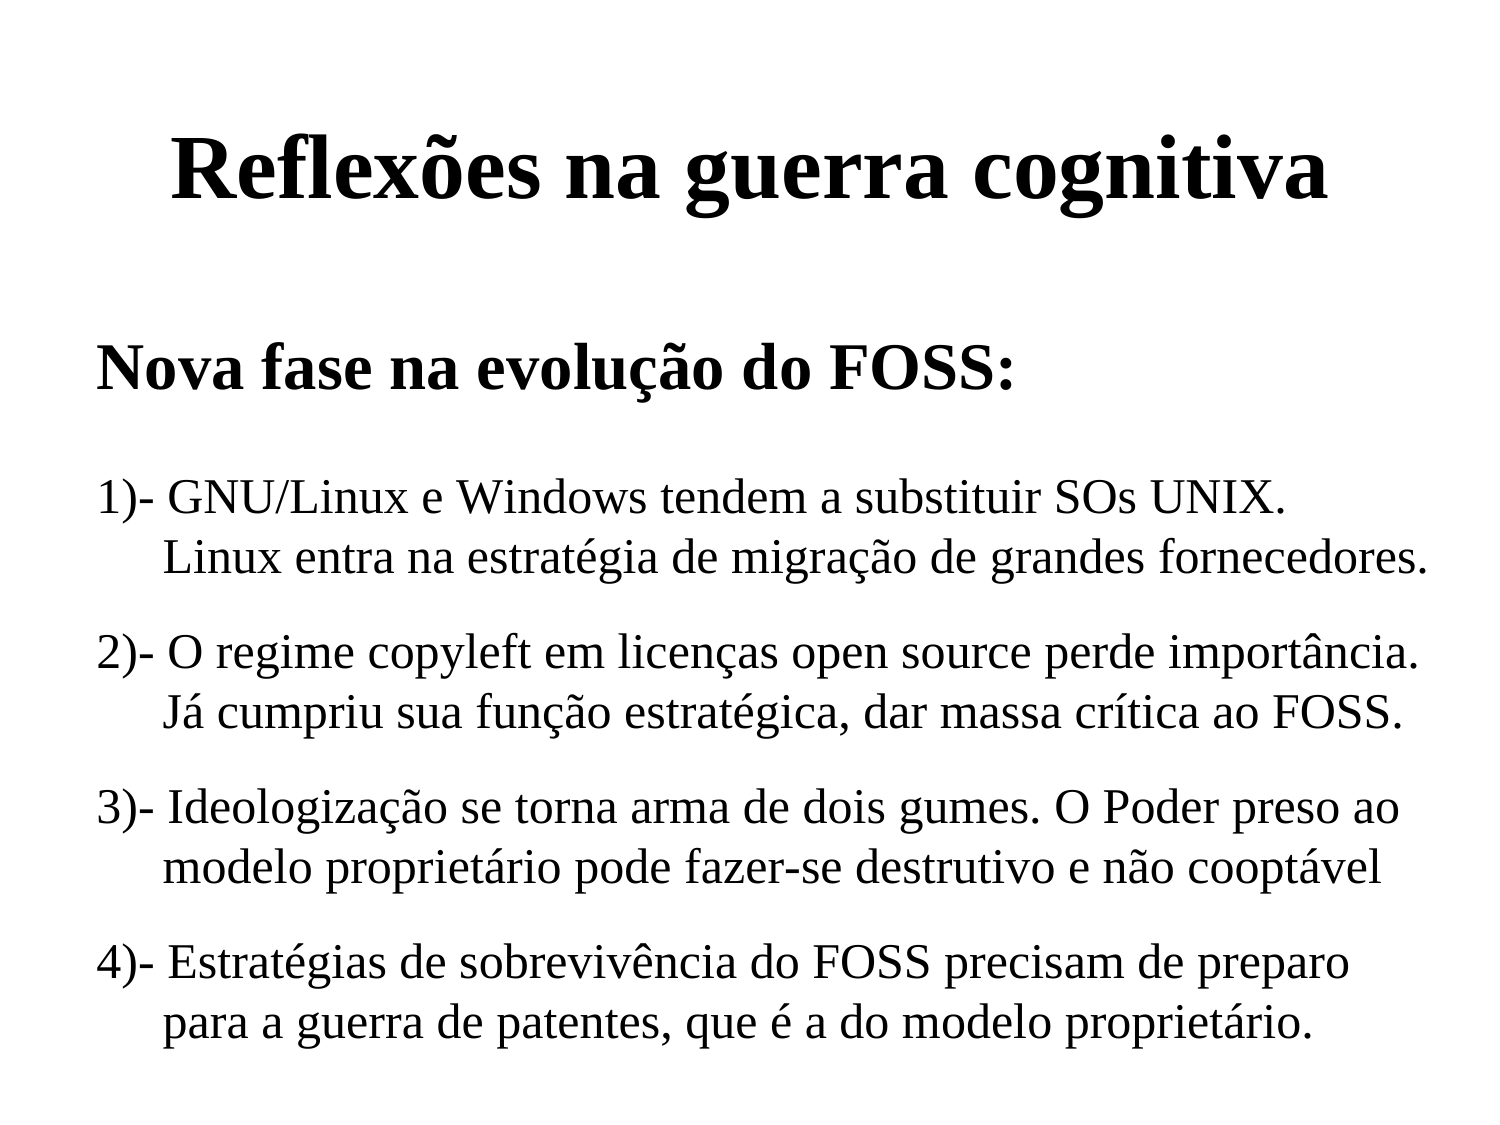

# Reflexões na guerra cognitiva
Nova fase na evolução do FOSS:
1)- GNU/Linux e Windows tendem a substituir SOs UNIX.
Linux entra na estratégia de migração de grandes fornecedores.
2)- O regime copyleft em licenças open source perde importância.
Já cumpriu sua função estratégica, dar massa crítica ao FOSS.
3)- Ideologização se torna arma de dois gumes. O Poder preso ao
modelo proprietário pode fazer-se destrutivo e não cooptável
4)- Estratégias de sobrevivência do FOSS precisam de preparo
para a guerra de patentes, que é a do modelo proprietário.